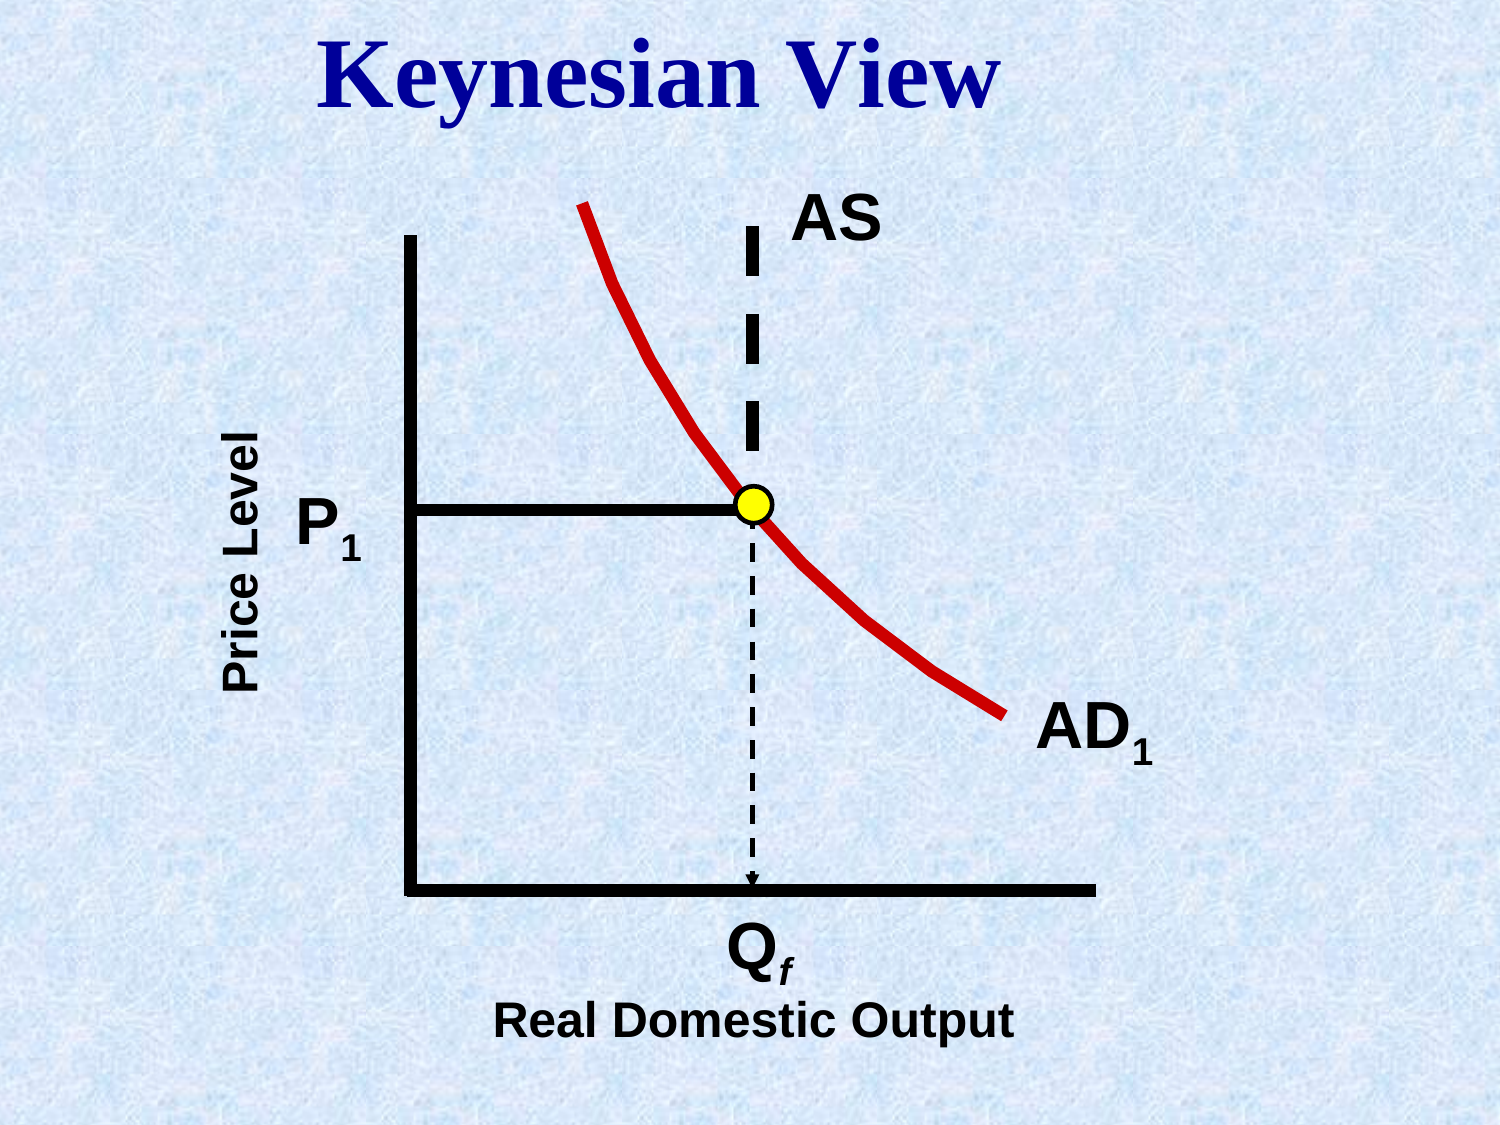

Keynesian View
AS
P1
Price Level
AD1
Qf
Real Domestic Output